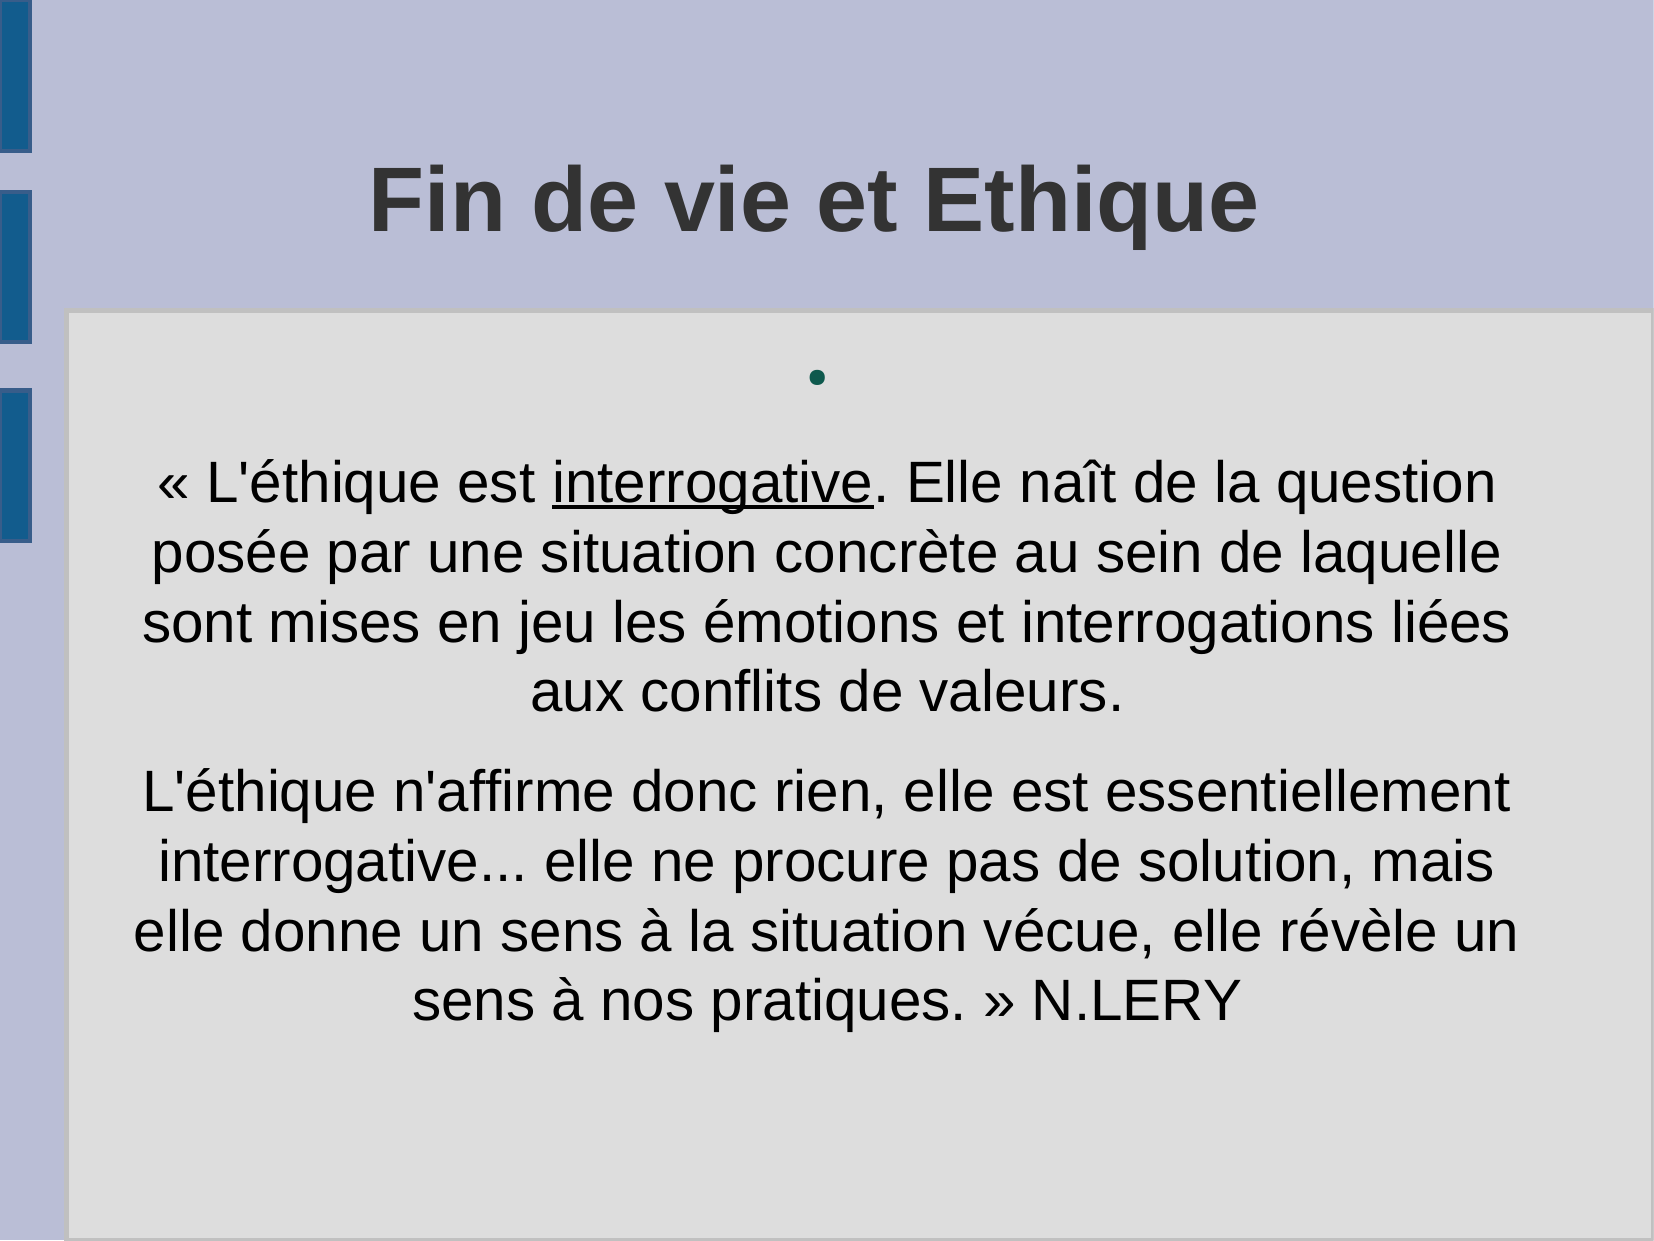

# Fin de vie et Ethique
« L'éthique est interrogative. Elle naît de la question posée par une situation concrète au sein de laquelle sont mises en jeu les émotions et interrogations liées aux conflits de valeurs.
L'éthique n'affirme donc rien, elle est essentiellement interrogative... elle ne procure pas de solution, mais elle donne un sens à la situation vécue, elle révèle un sens à nos pratiques. » N.LERY